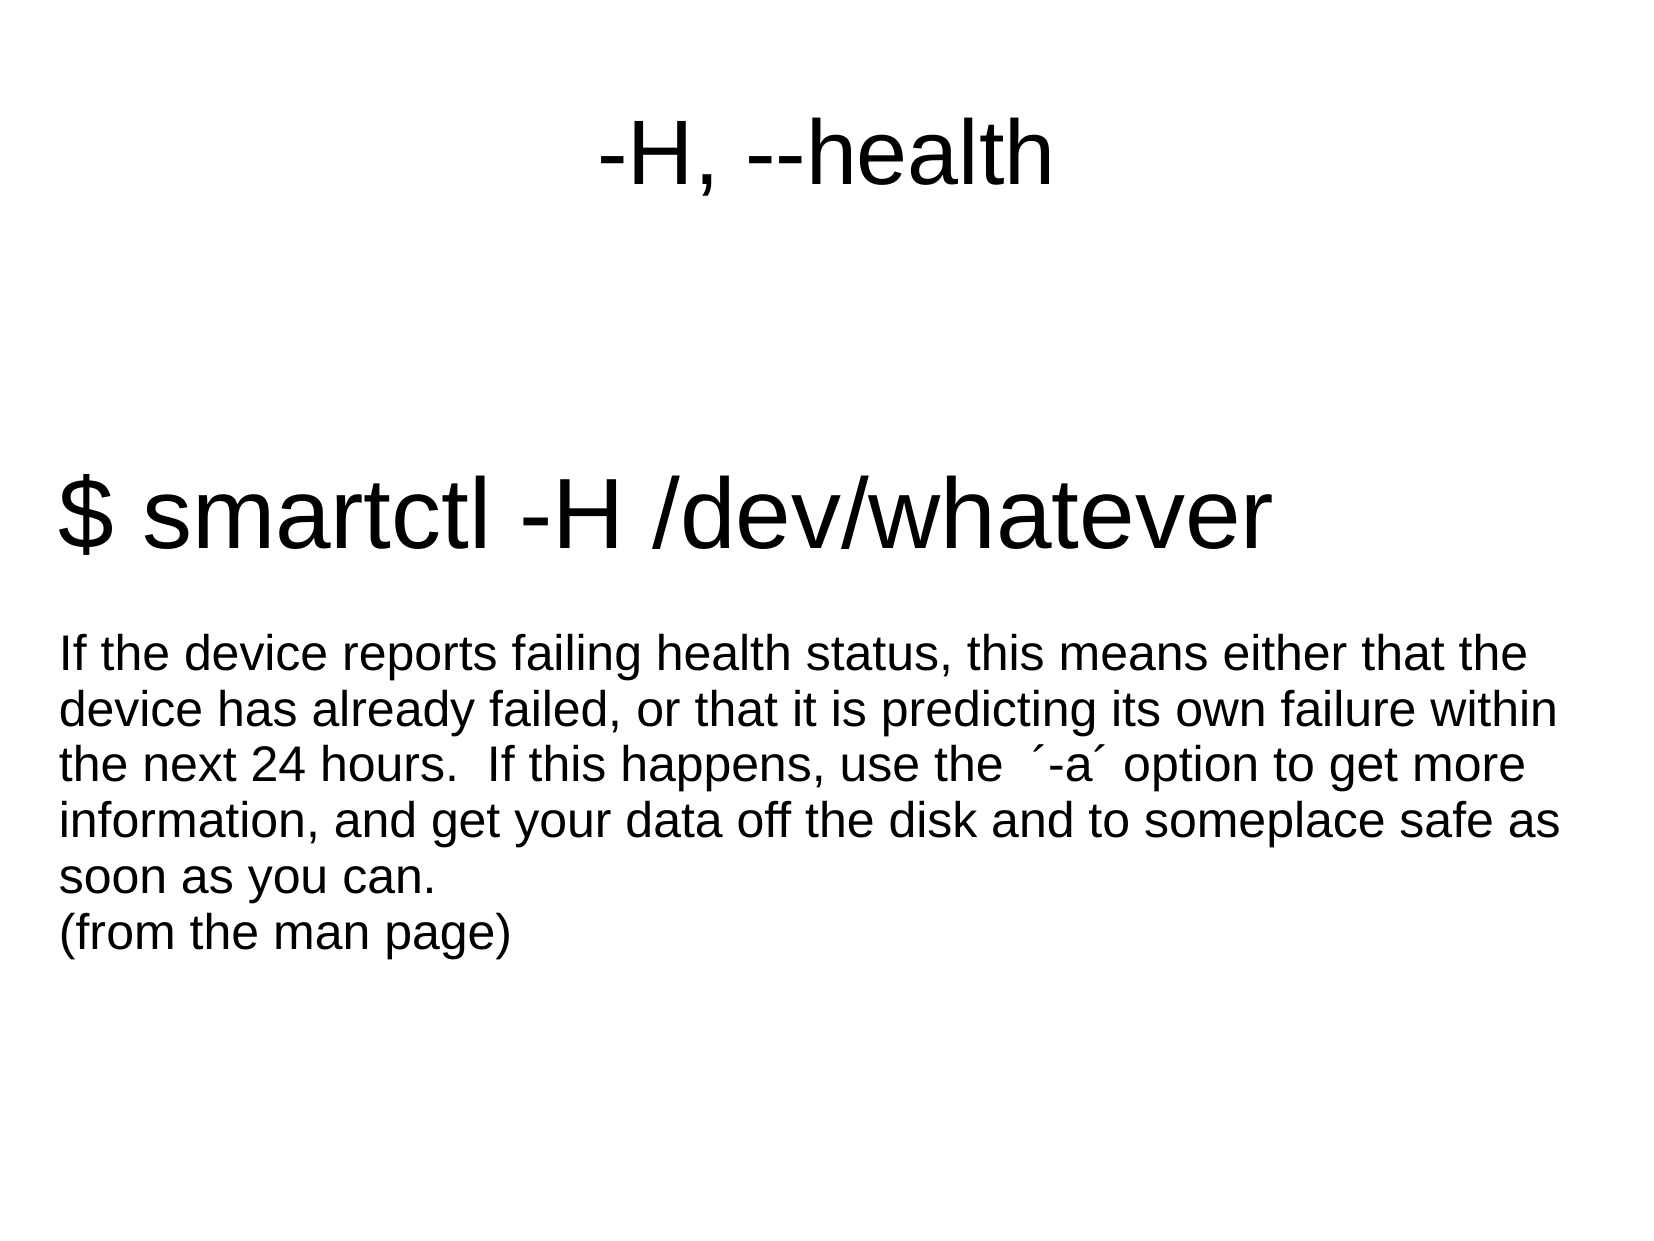

# -H, --health
$ smartctl -H /dev/whatever
If the device reports failing health status, this means either that the device has already failed, or that it is predicting its own failure within the next 24 hours. If this happens, use the ´-a´ option to get more information, and get your data off the disk and to someplace safe as soon as you can.
(from the man page)